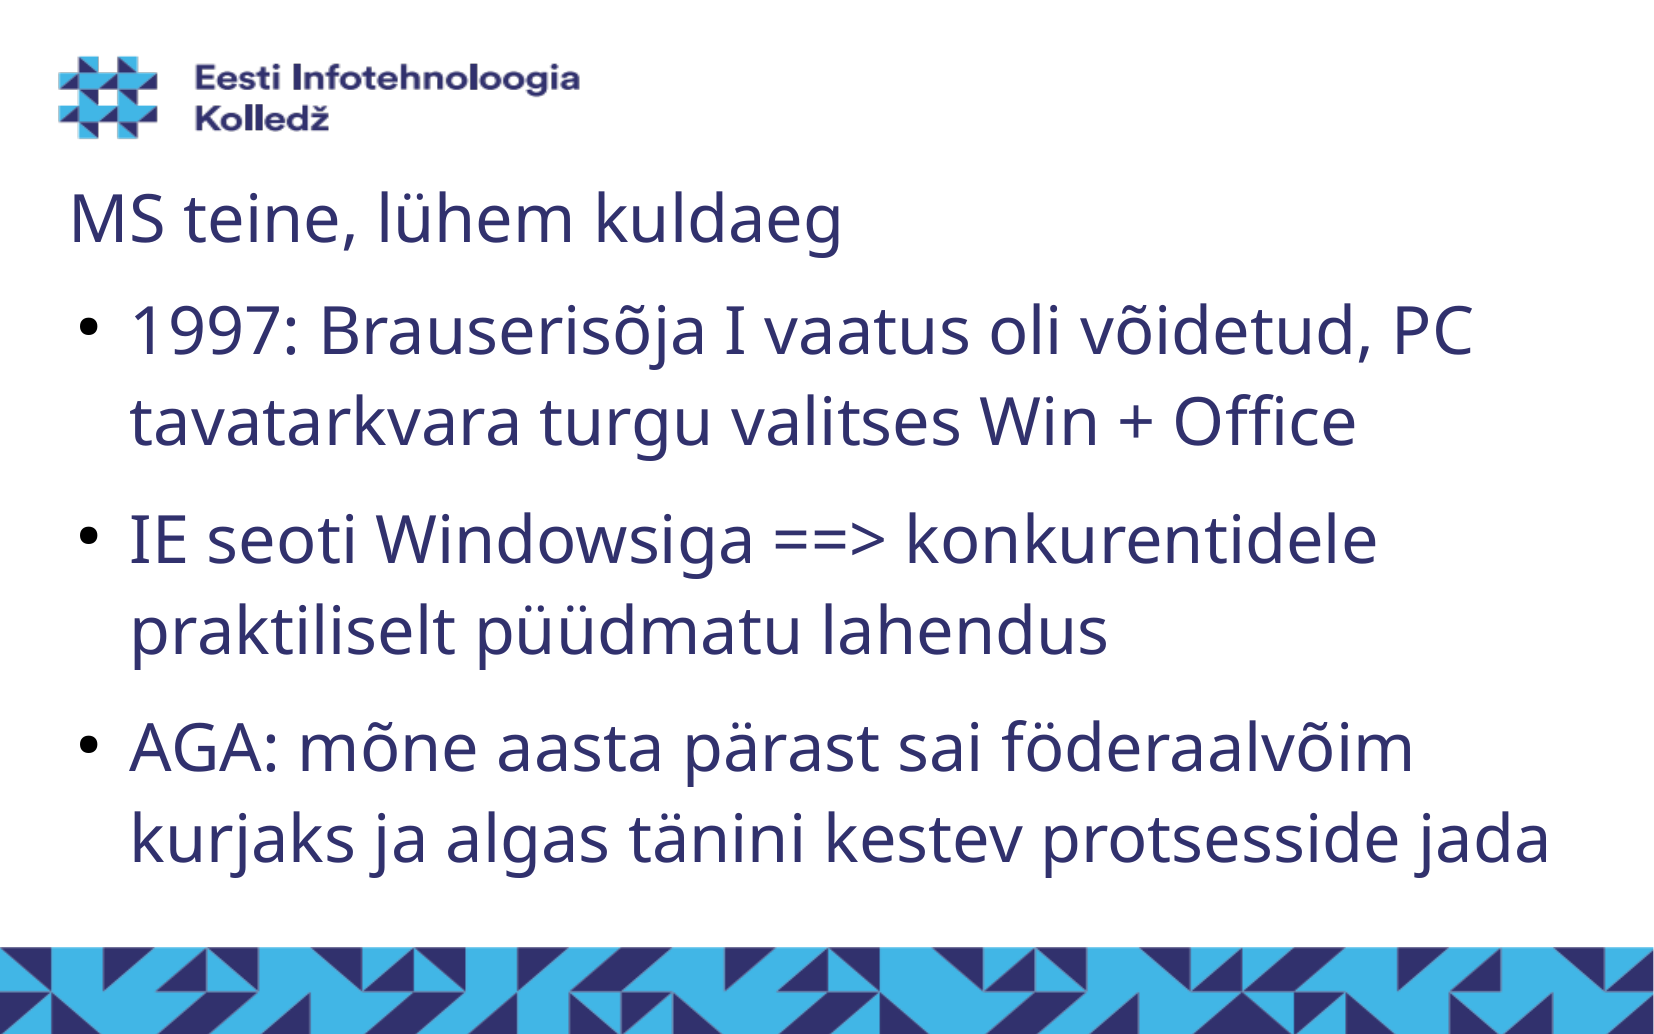

# MS teine, lühem kuldaeg
1997: Brauserisõja I vaatus oli võidetud, PC tavatarkvara turgu valitses Win + Office
IE seoti Windowsiga ==> konkurentidele praktiliselt püüdmatu lahendus
AGA: mõne aasta pärast sai föderaalvõim kurjaks ja algas tänini kestev protsesside jada